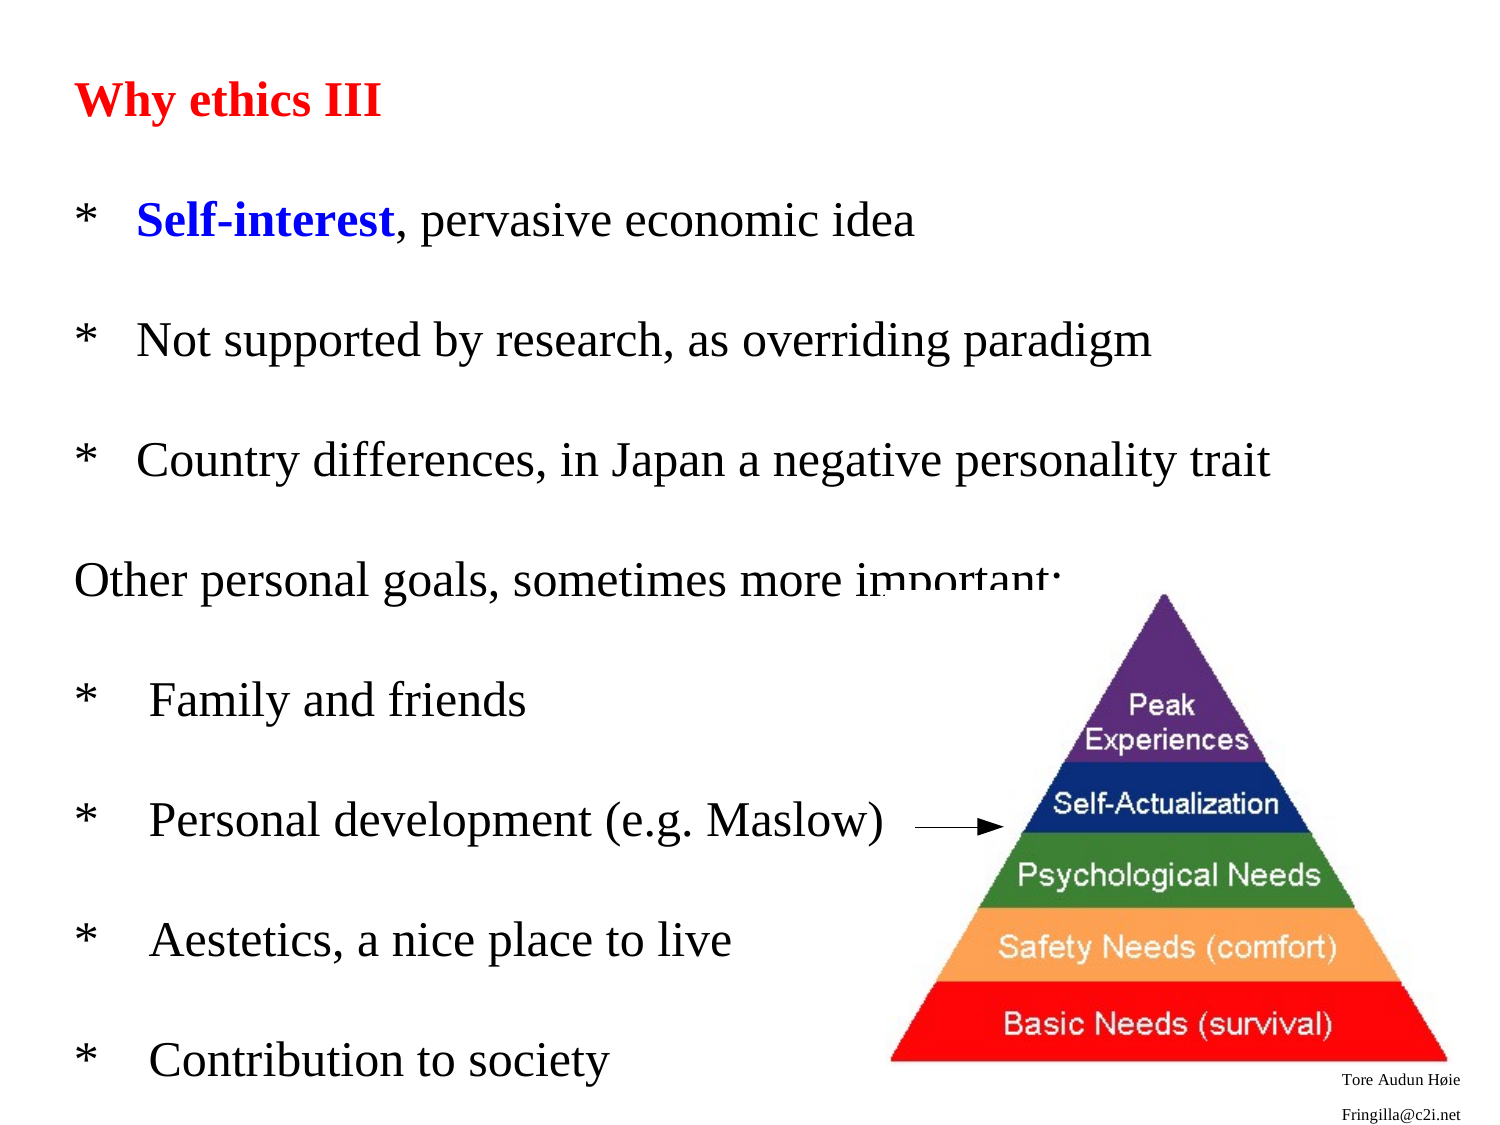

Why ethics III
* Self-interest, pervasive economic idea
* Not supported by research, as overriding paradigm
* Country differences, in Japan a negative personality trait
Other personal goals, sometimes more important:
* Family and friends
* Personal development (e.g. Maslow)
* Aestetics, a nice place to live
* Contribution to society
Tore Audun Høie
Fringilla@c2i.net